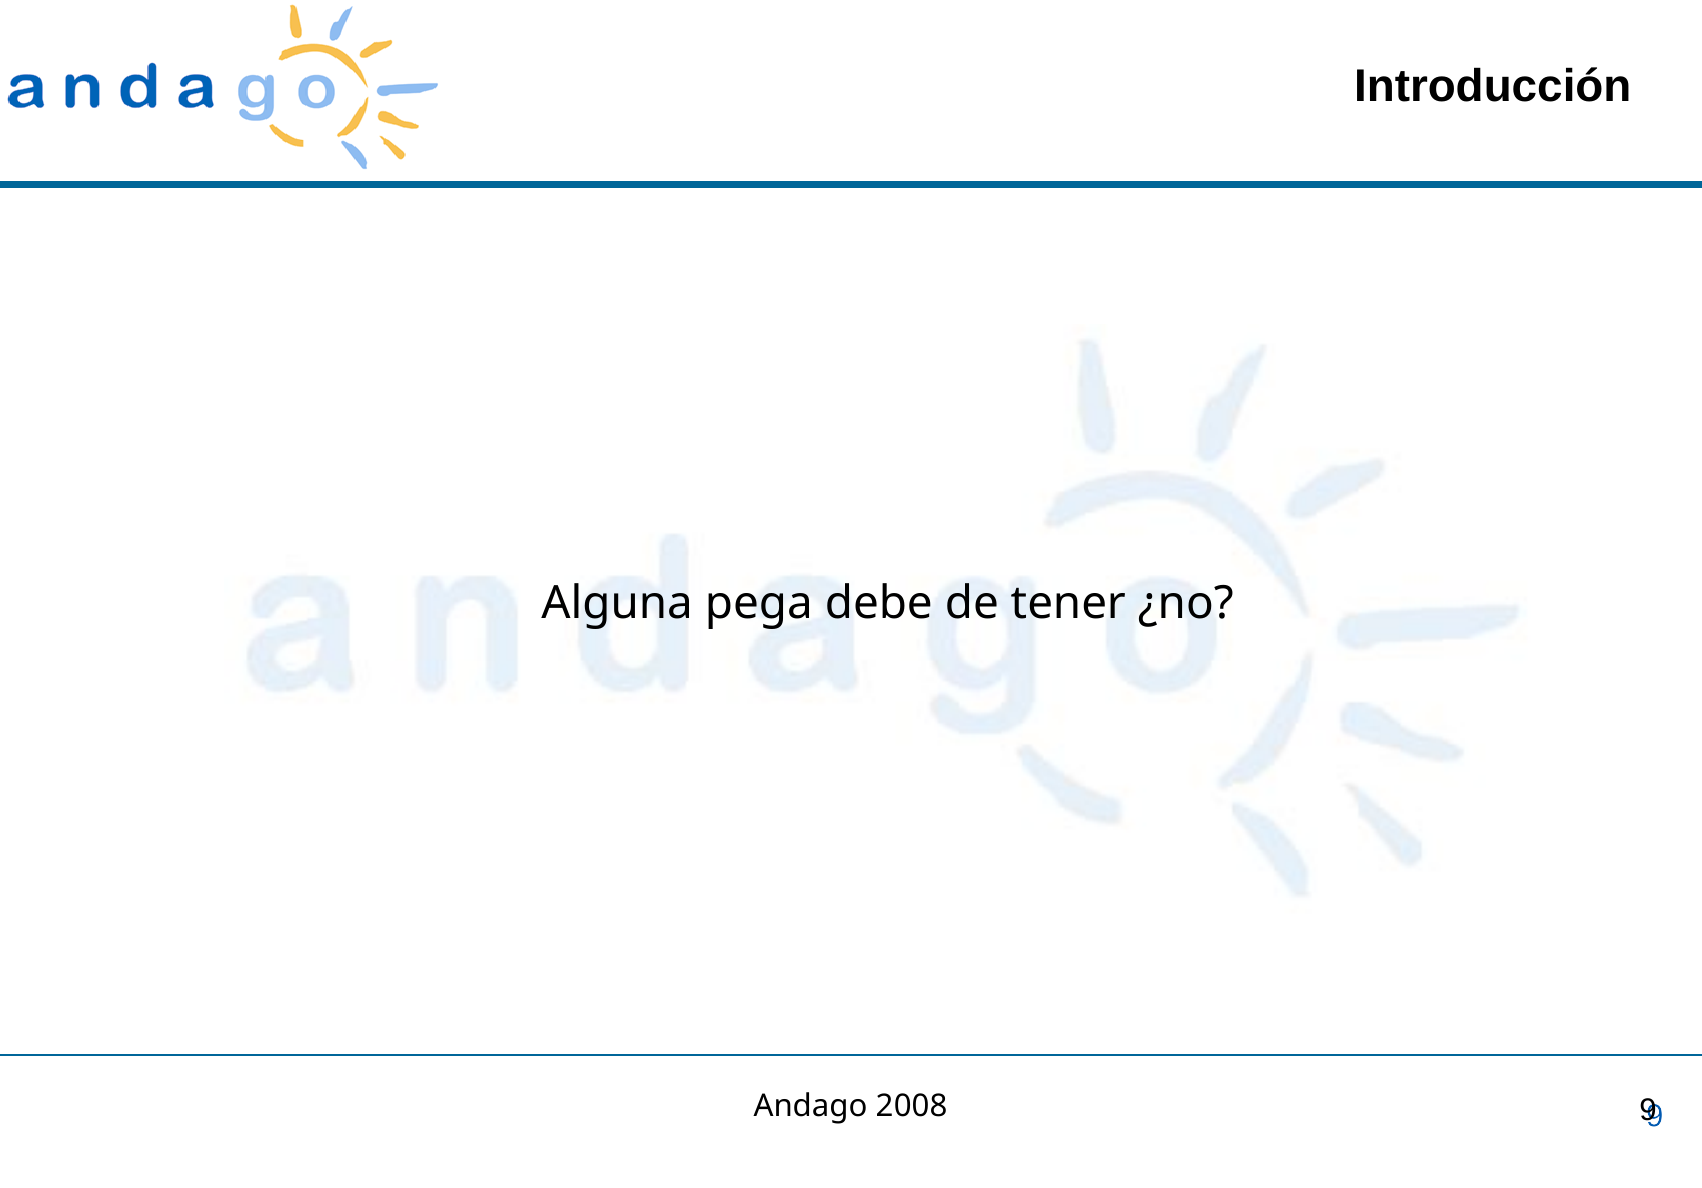

# Introducción
Alguna pega debe de tener ¿no?